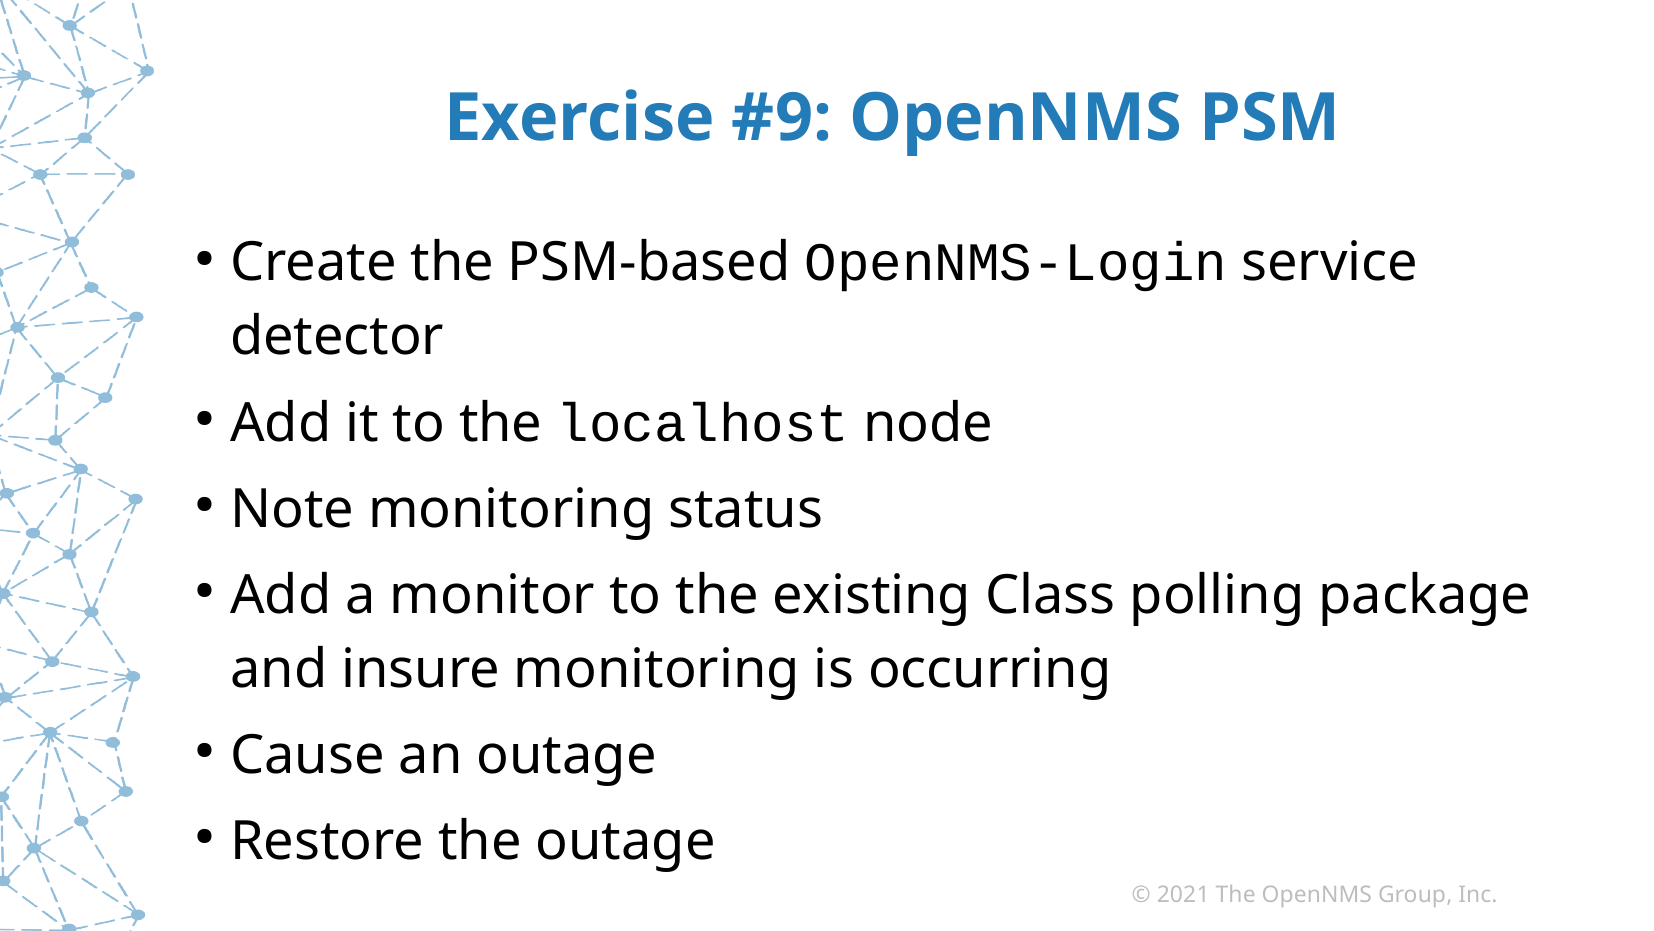

# Exercise #9: OpenNMS PSM
Create the PSM-based OpenNMS-Login service detector
Add it to the localhost node
Note monitoring status
Add a monitor to the existing Class polling package and insure monitoring is occurring
Cause an outage
Restore the outage